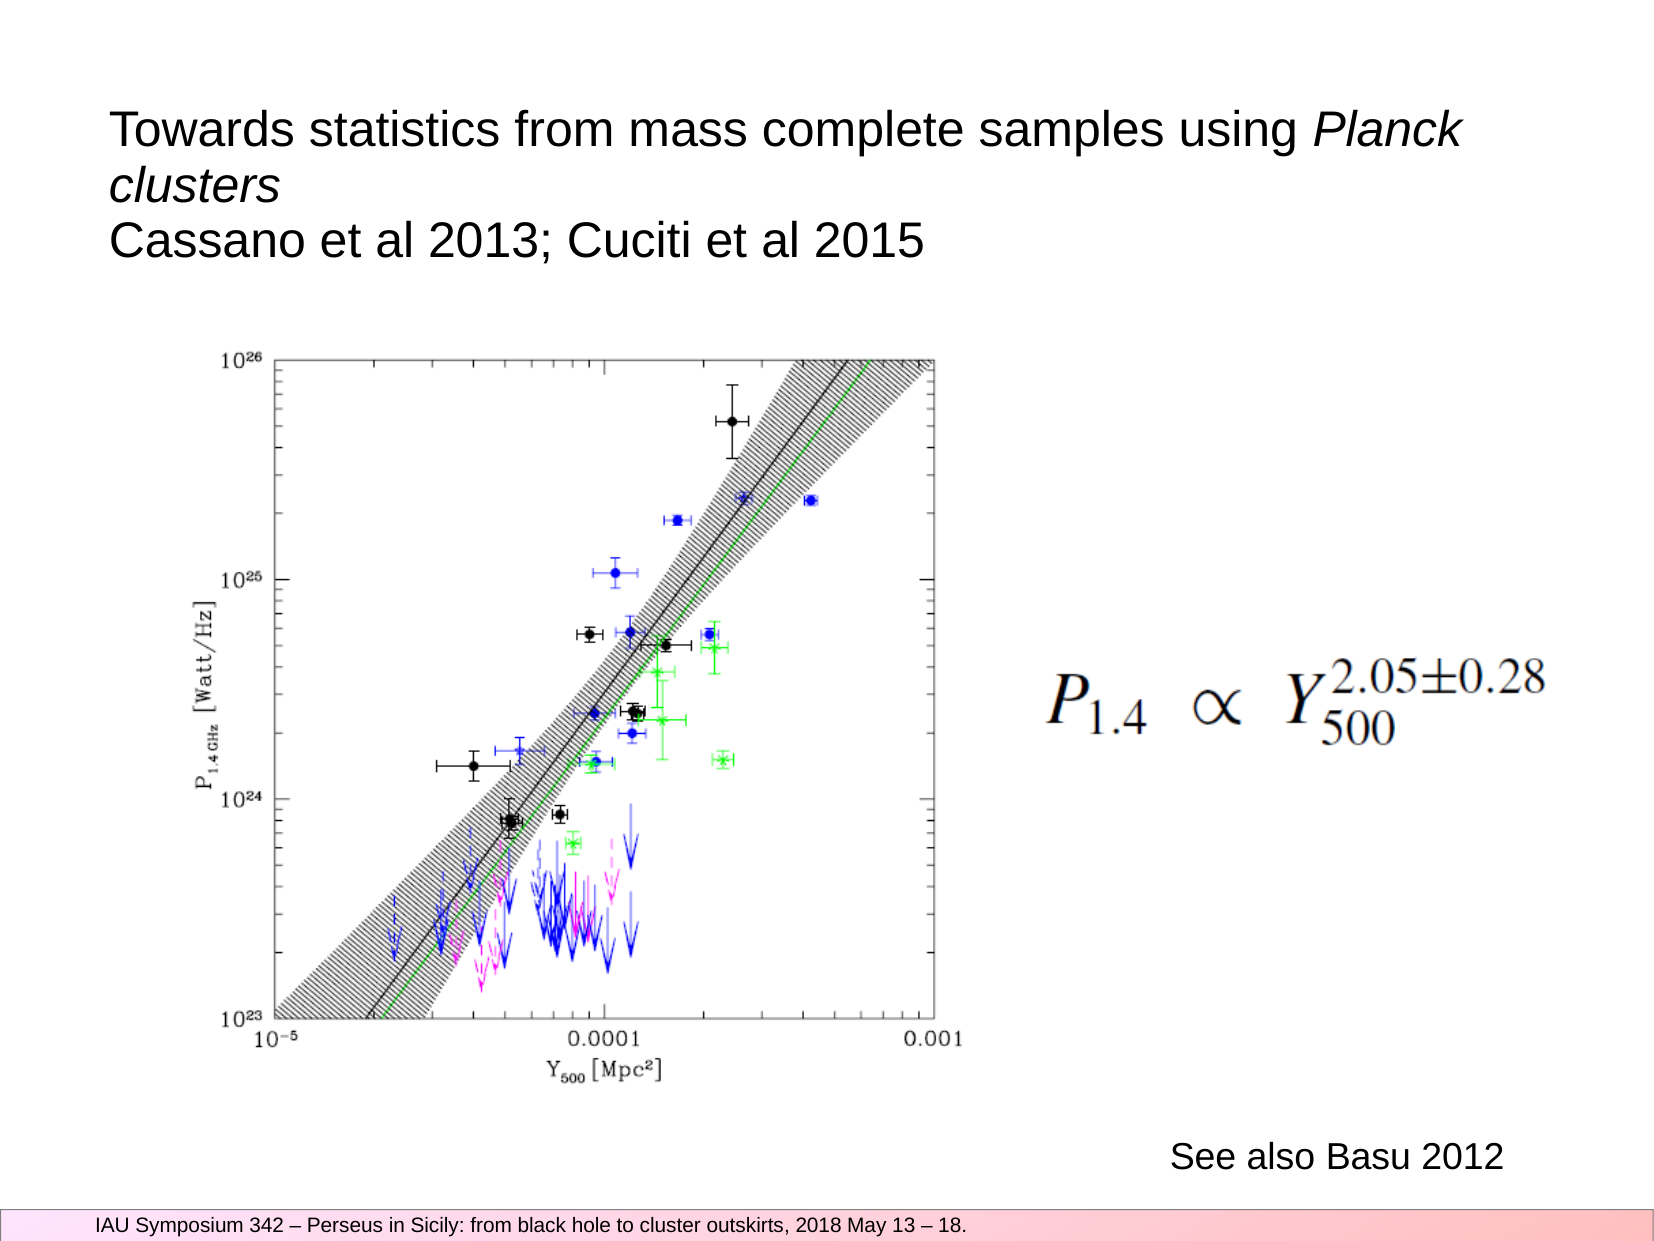

Towards statistics from mass complete samples using Planck clusters
Cassano et al 2013; Cuciti et al 2015
See also Basu 2012